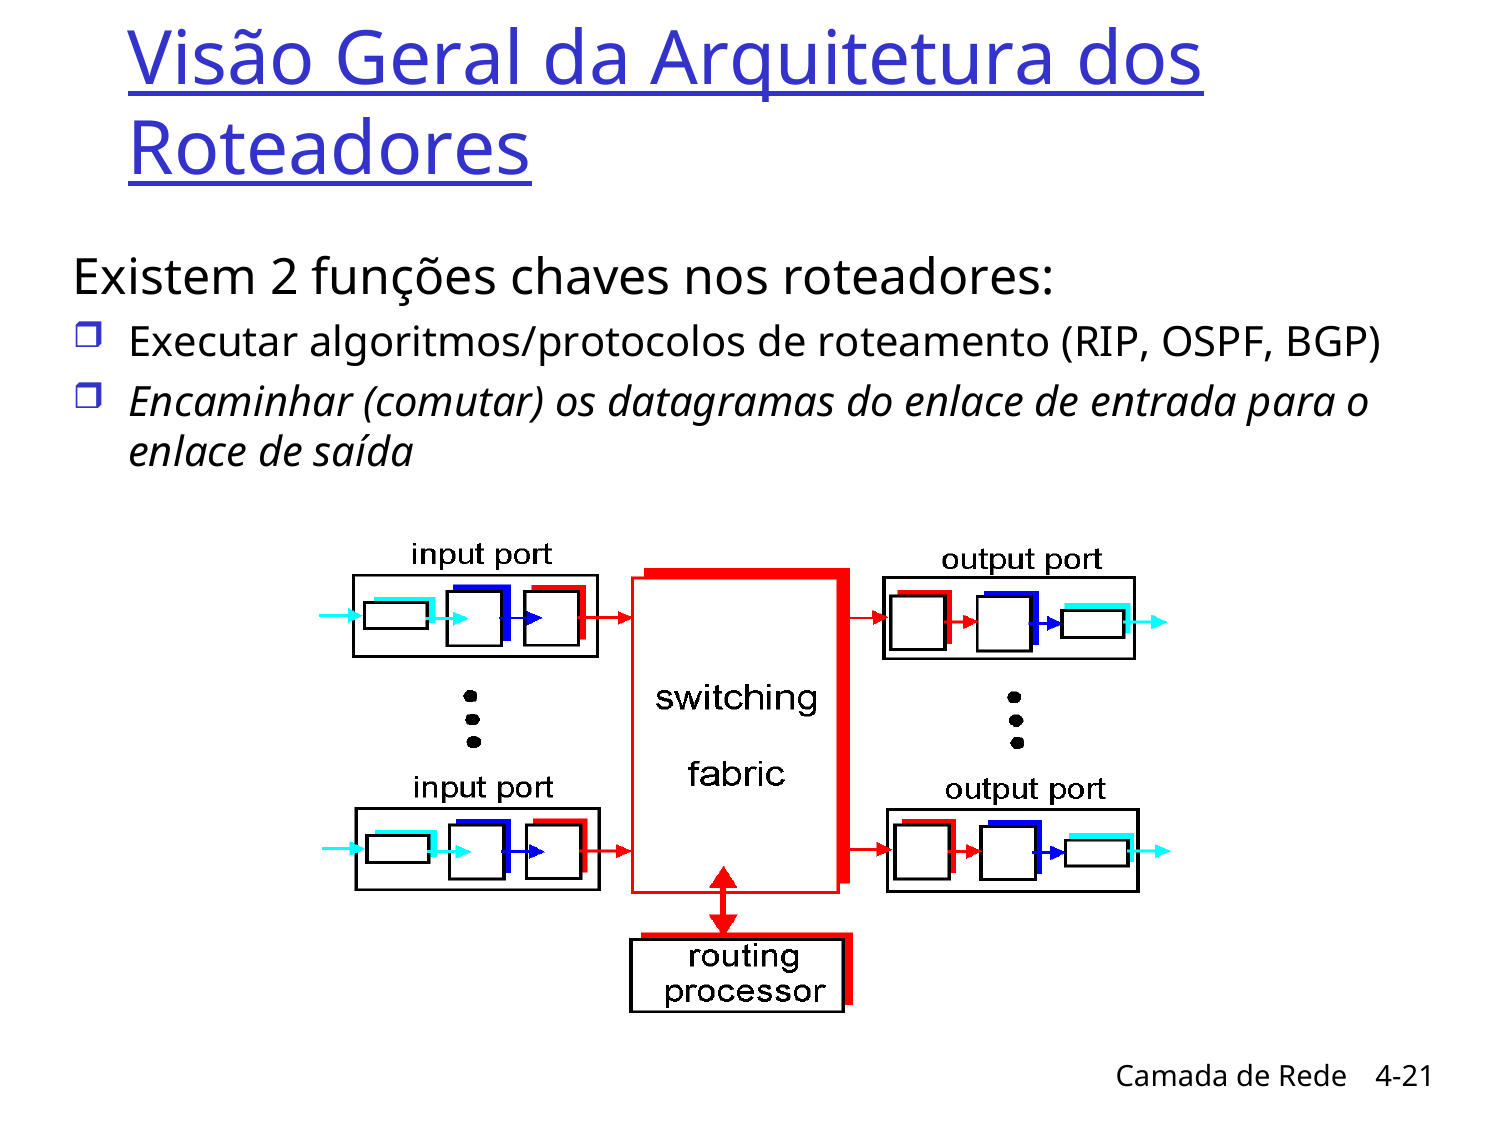

Visão Geral da Arquitetura dos Roteadores
Existem 2 funções chaves nos roteadores:
Executar algoritmos/protocolos de roteamento (RIP, OSPF, BGP)
Encaminhar (comutar) os datagramas do enlace de entrada para o enlace de saída
Camada de Rede